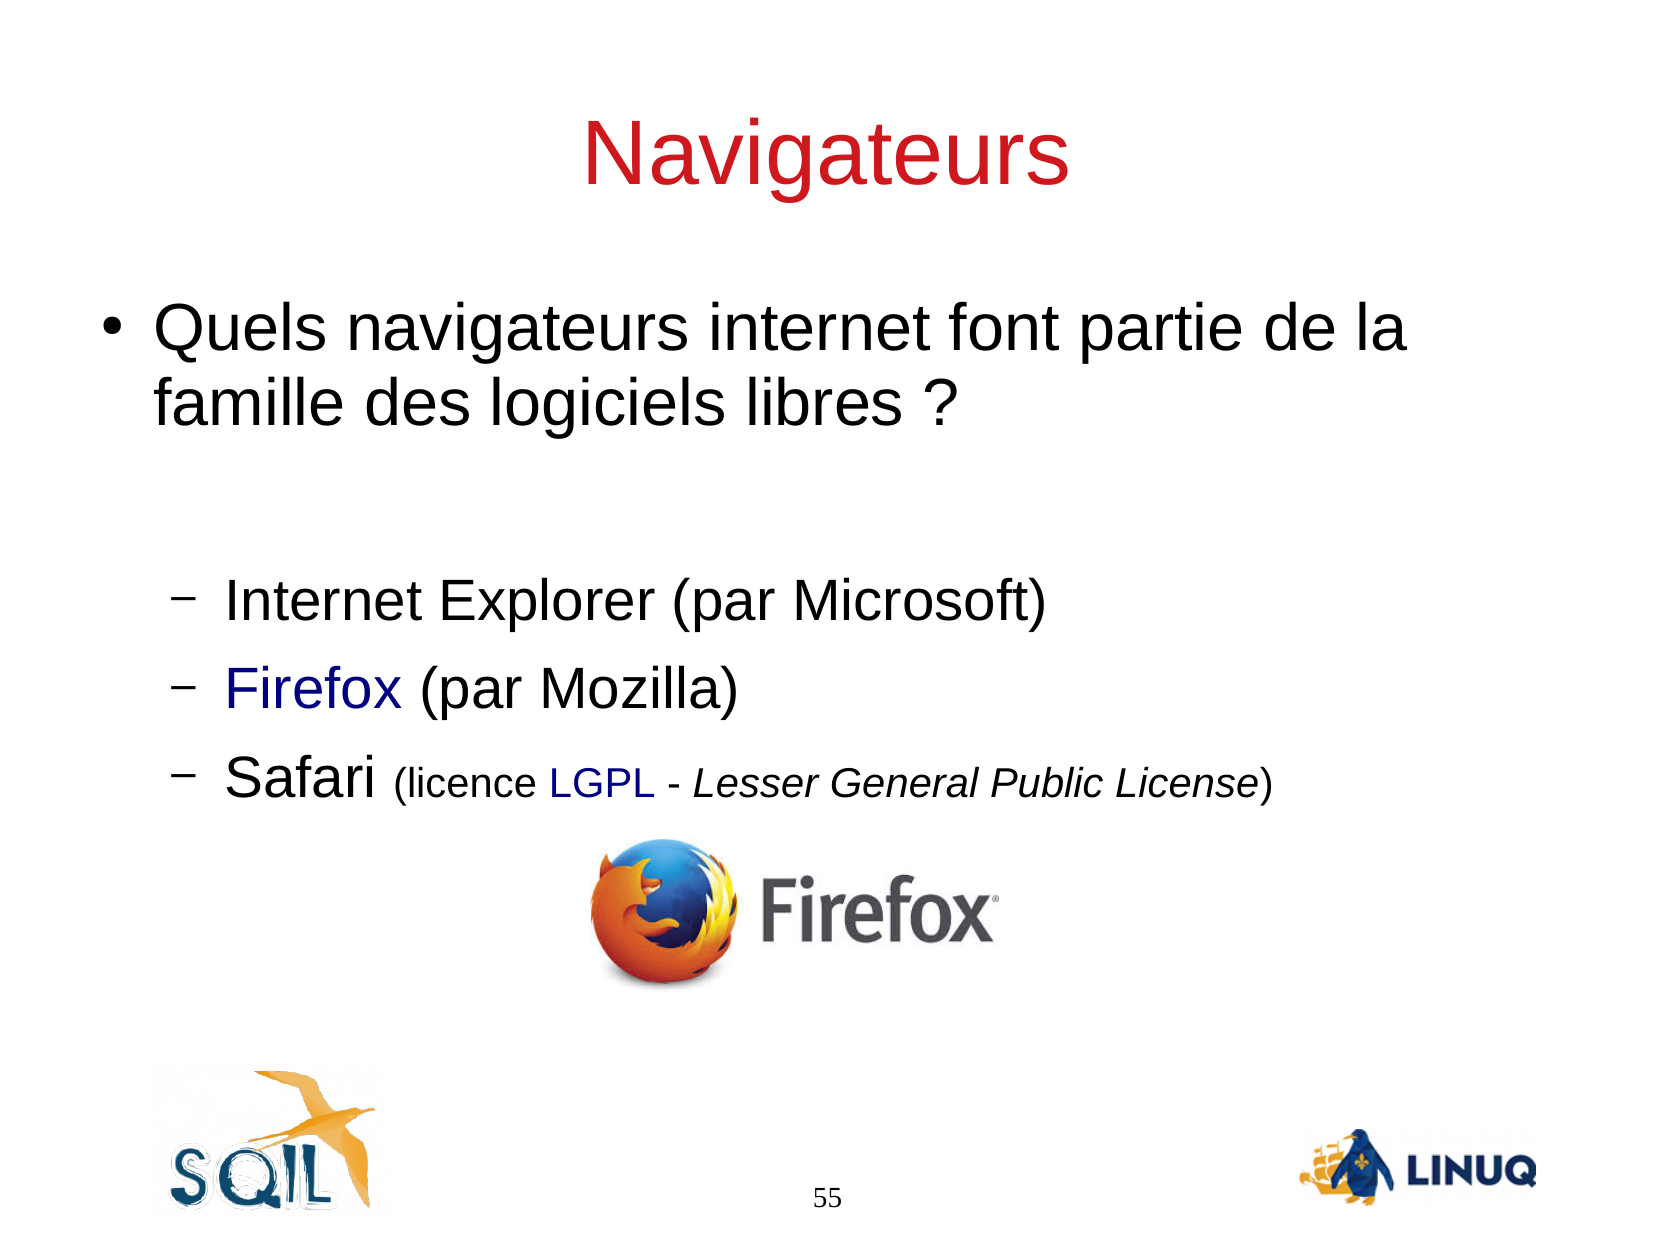

# Navigateurs
Quels navigateurs internet font partie de la famille des logiciels libres ?
Internet Explorer (par Microsoft)
Firefox (par Mozilla)
Safari (licence LGPL - Lesser General Public License)